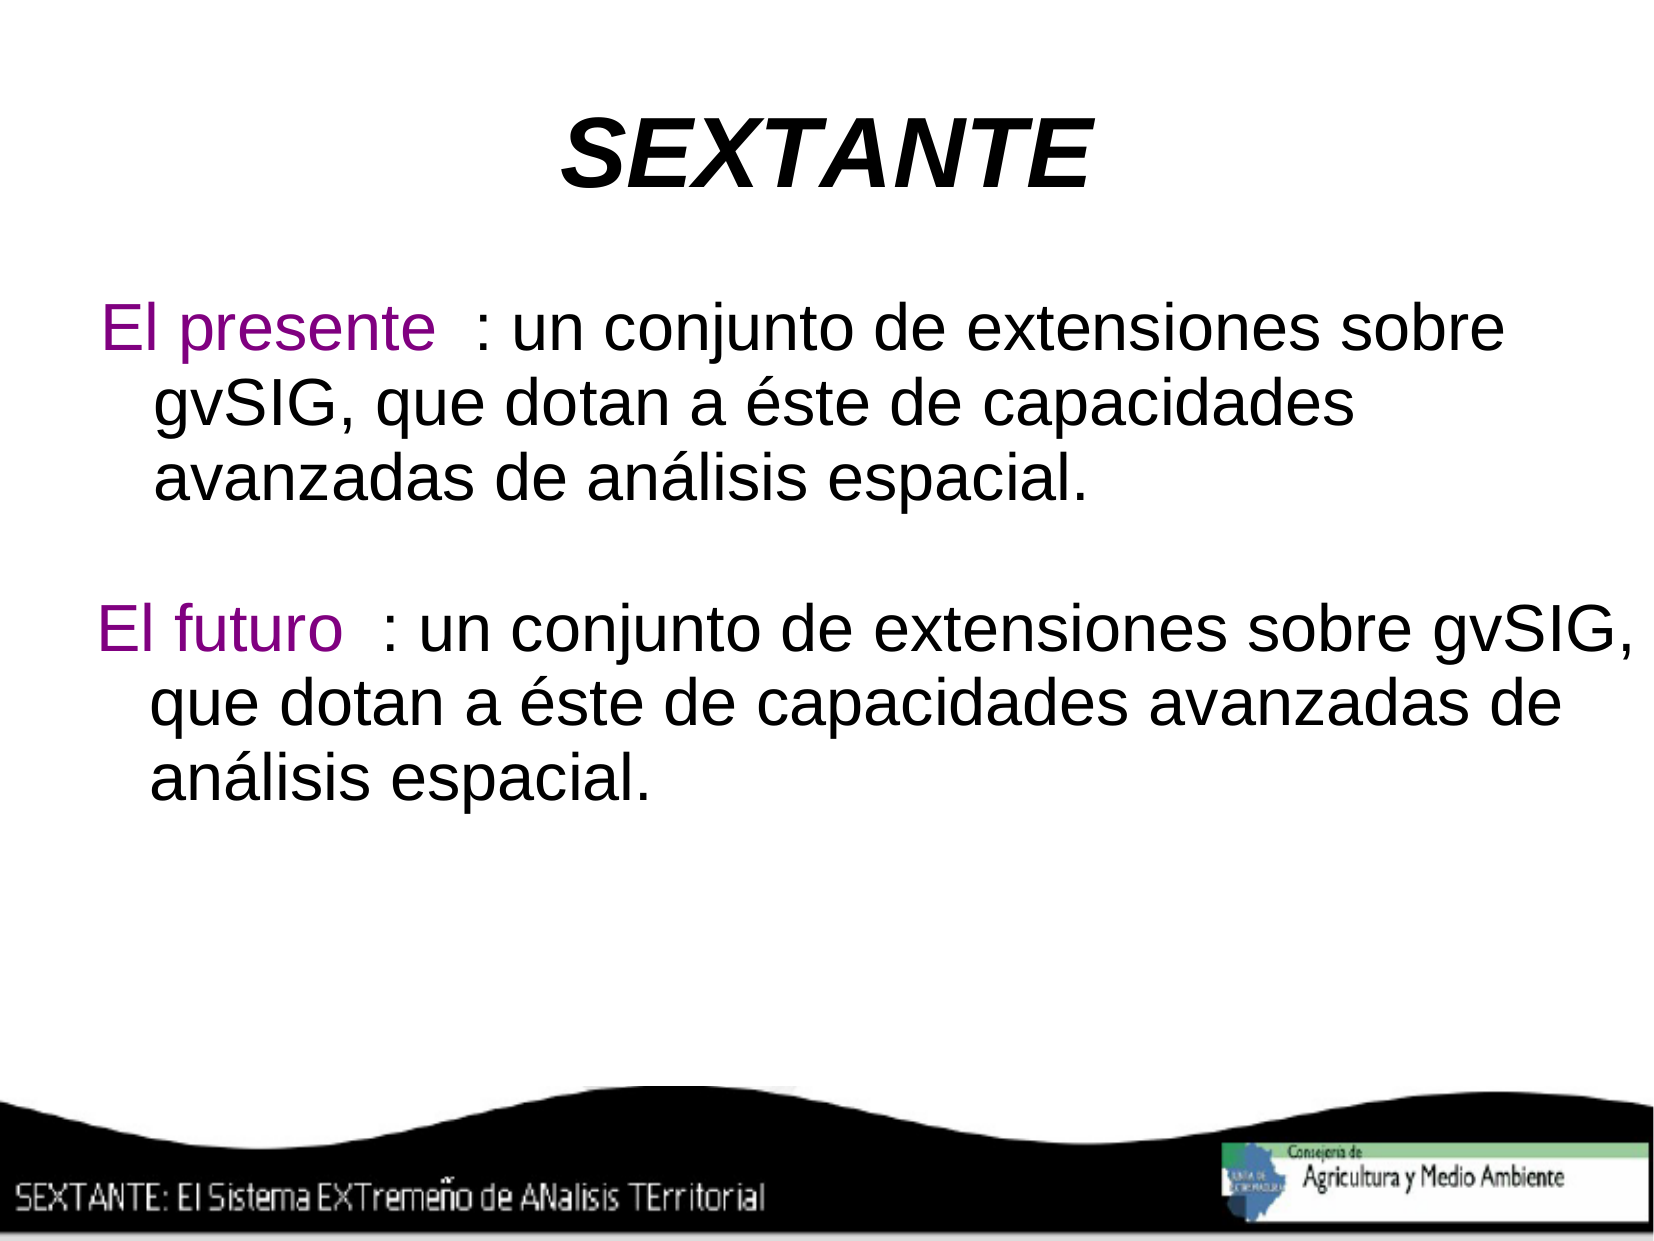

# SEXTANTE
El presente : un conjunto de extensiones sobre gvSIG, que dotan a éste de capacidades avanzadas de análisis espacial.
El futuro : un conjunto de extensiones sobre gvSIG, que dotan a éste de capacidades avanzadas de análisis espacial.